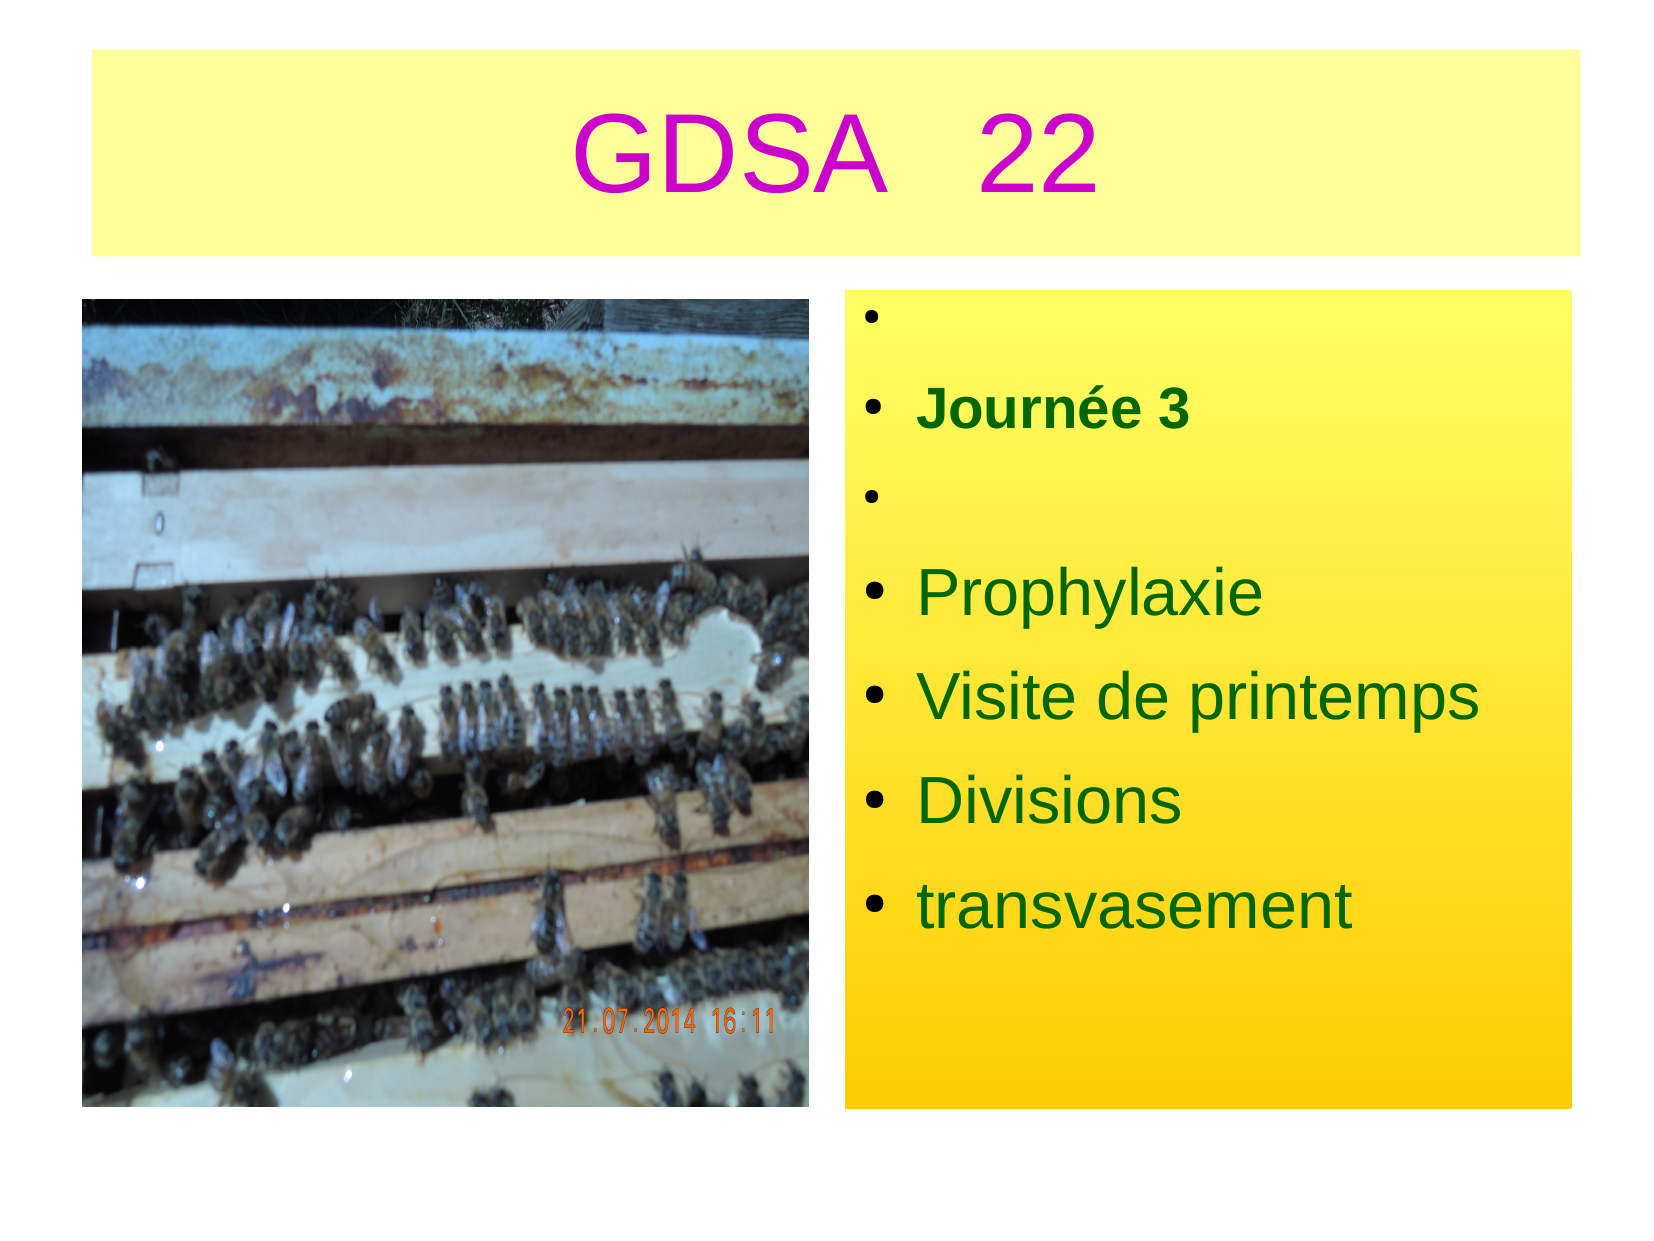

# GDSA 22
Journée 3
Prophylaxie
Visite de printemps
Divisions
transvasement